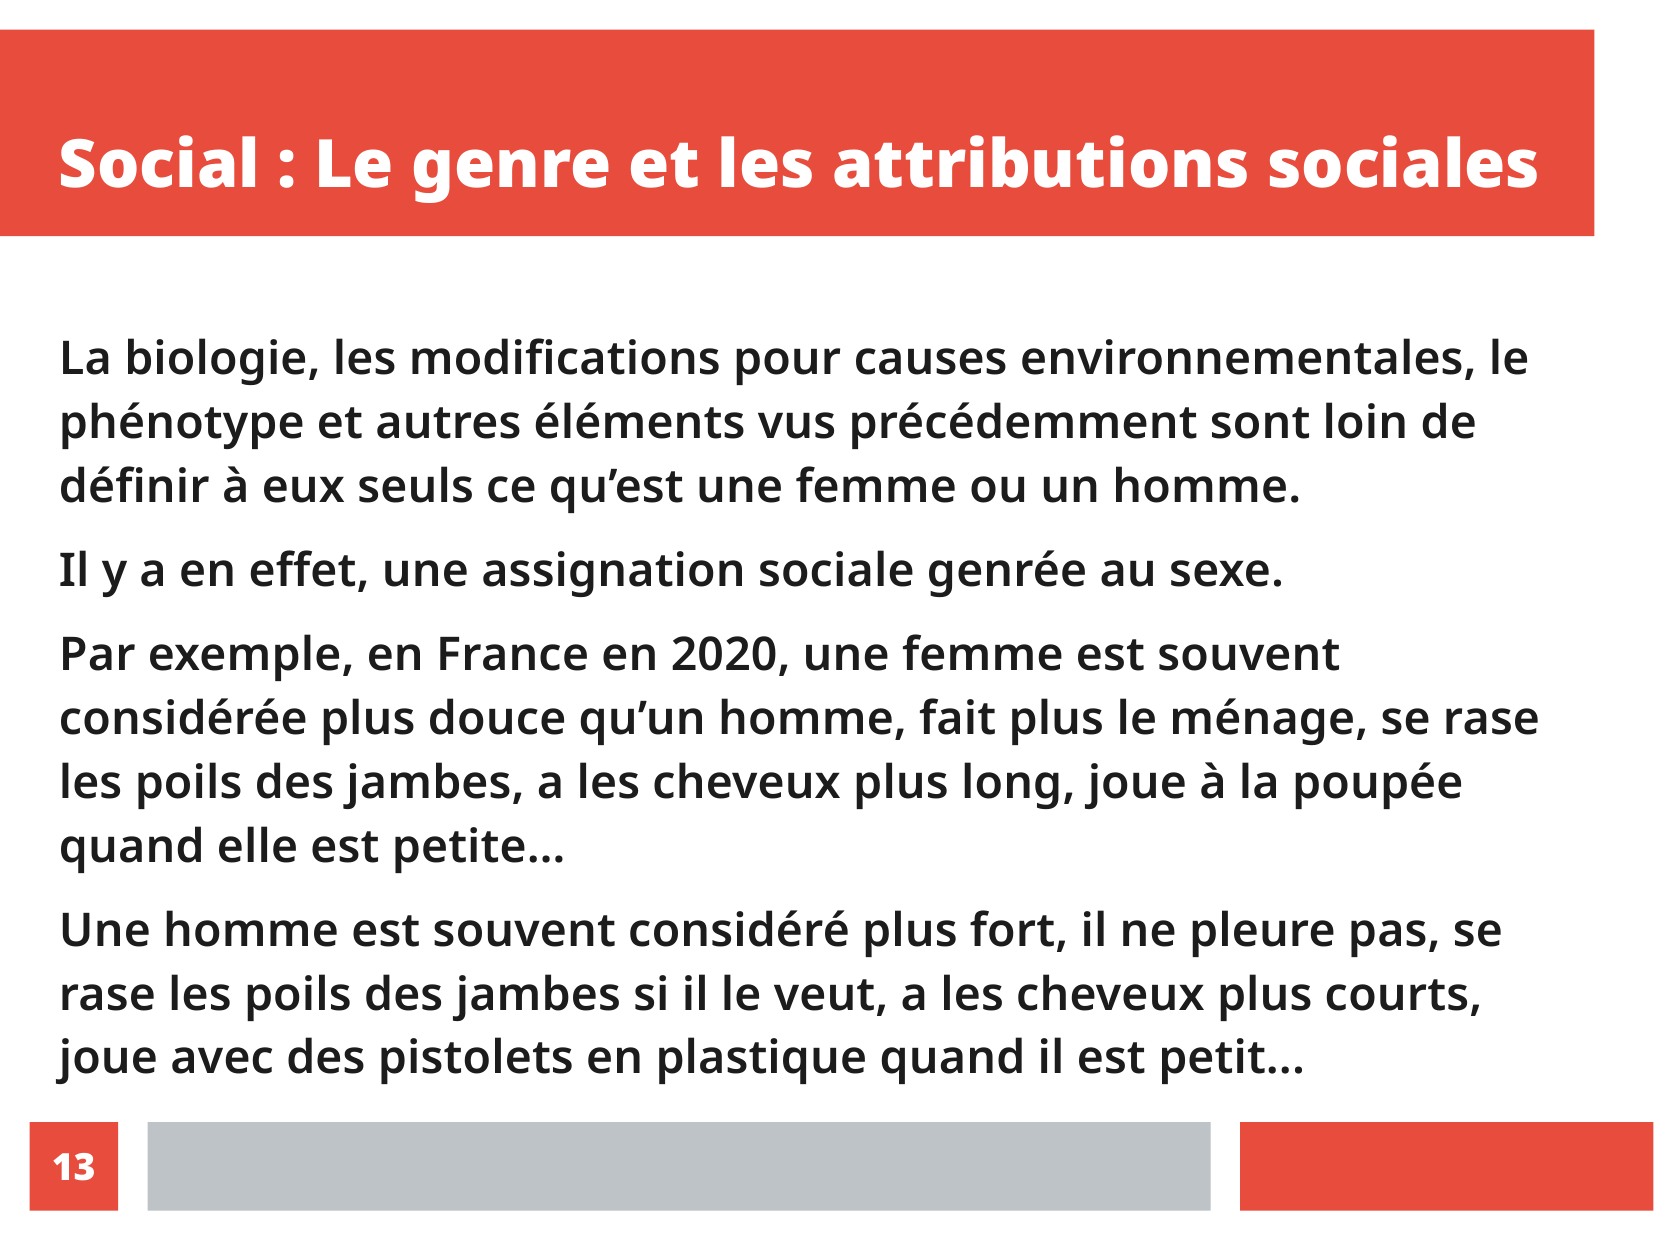

# Social : Le genre et les attributions sociales
La biologie, les modifications pour causes environnementales, le phénotype et autres éléments vus précédemment sont loin de définir à eux seuls ce qu’est une femme ou un homme.
Il y a en effet, une assignation sociale genrée au sexe.
Par exemple, en France en 2020, une femme est souvent considérée plus douce qu’un homme, fait plus le ménage, se rase les poils des jambes, a les cheveux plus long, joue à la poupée quand elle est petite…
Une homme est souvent considéré plus fort, il ne pleure pas, se rase les poils des jambes si il le veut, a les cheveux plus courts, joue avec des pistolets en plastique quand il est petit...
13